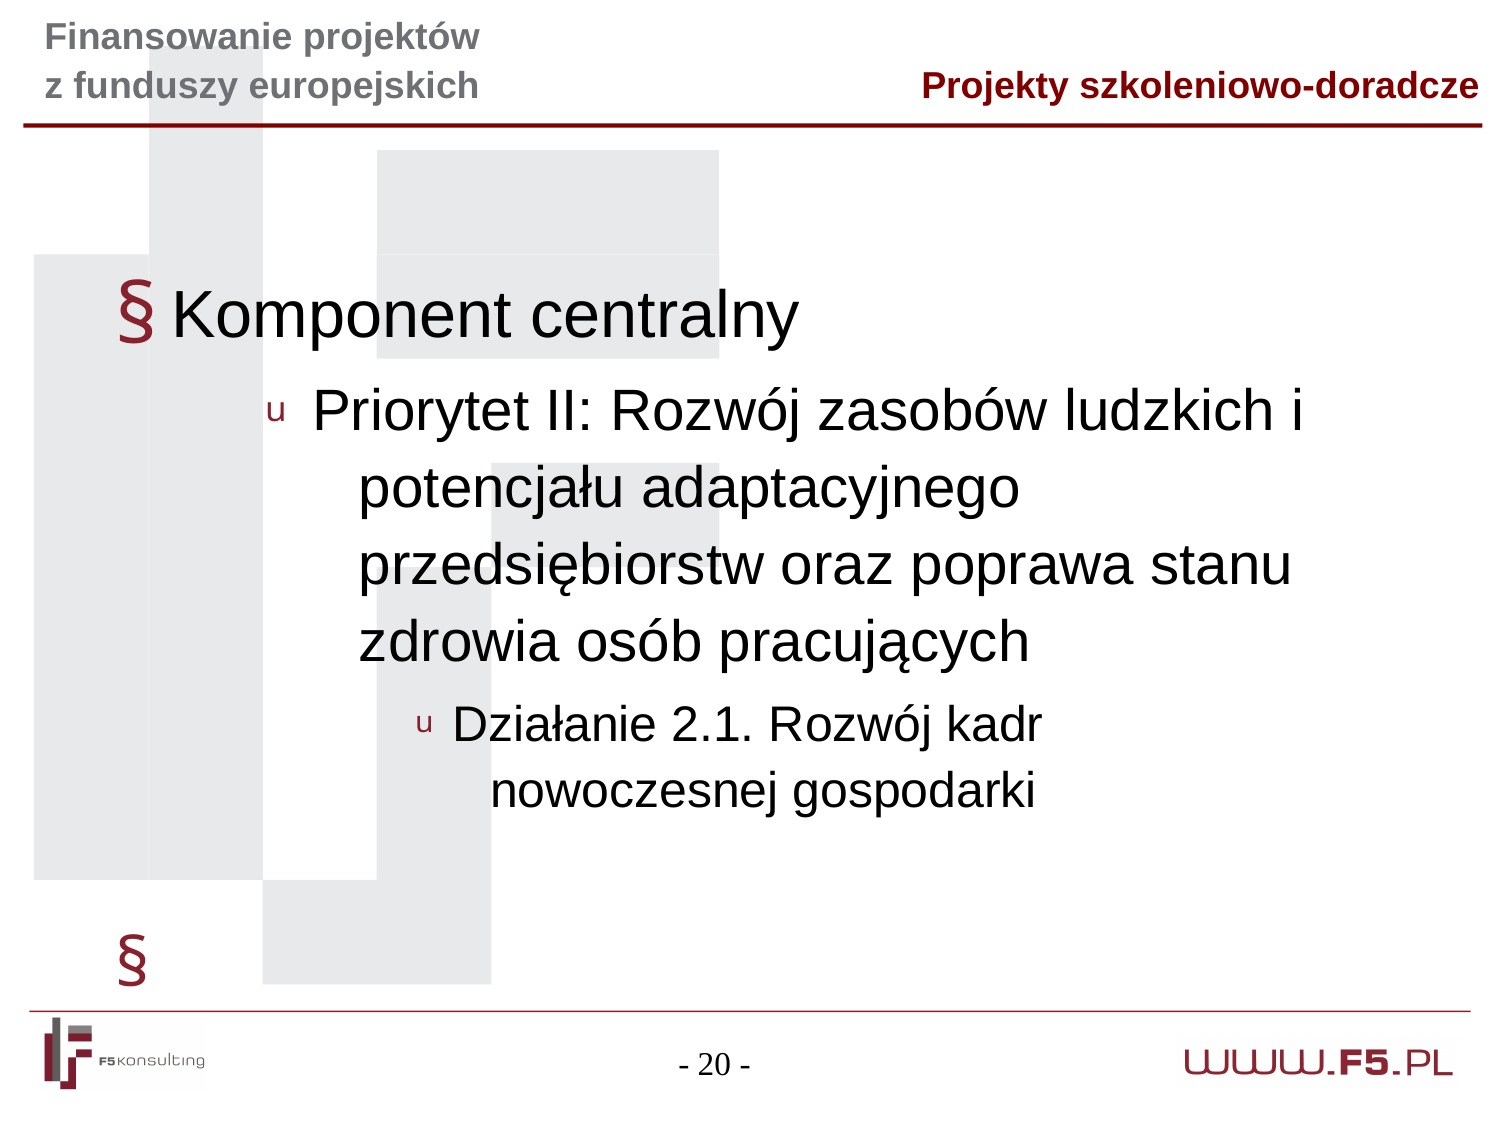

Finansowanie projektów
z funduszy europejskich Projekty szkoleniowo-doradcze
# Komponent centralny
Priorytet II: Rozwój zasobów ludzkich i potencjału adaptacyjnego przedsiębiorstw oraz poprawa stanu zdrowia osób pracujących
Działanie 2.1. Rozwój kadr nowoczesnej gospodarki